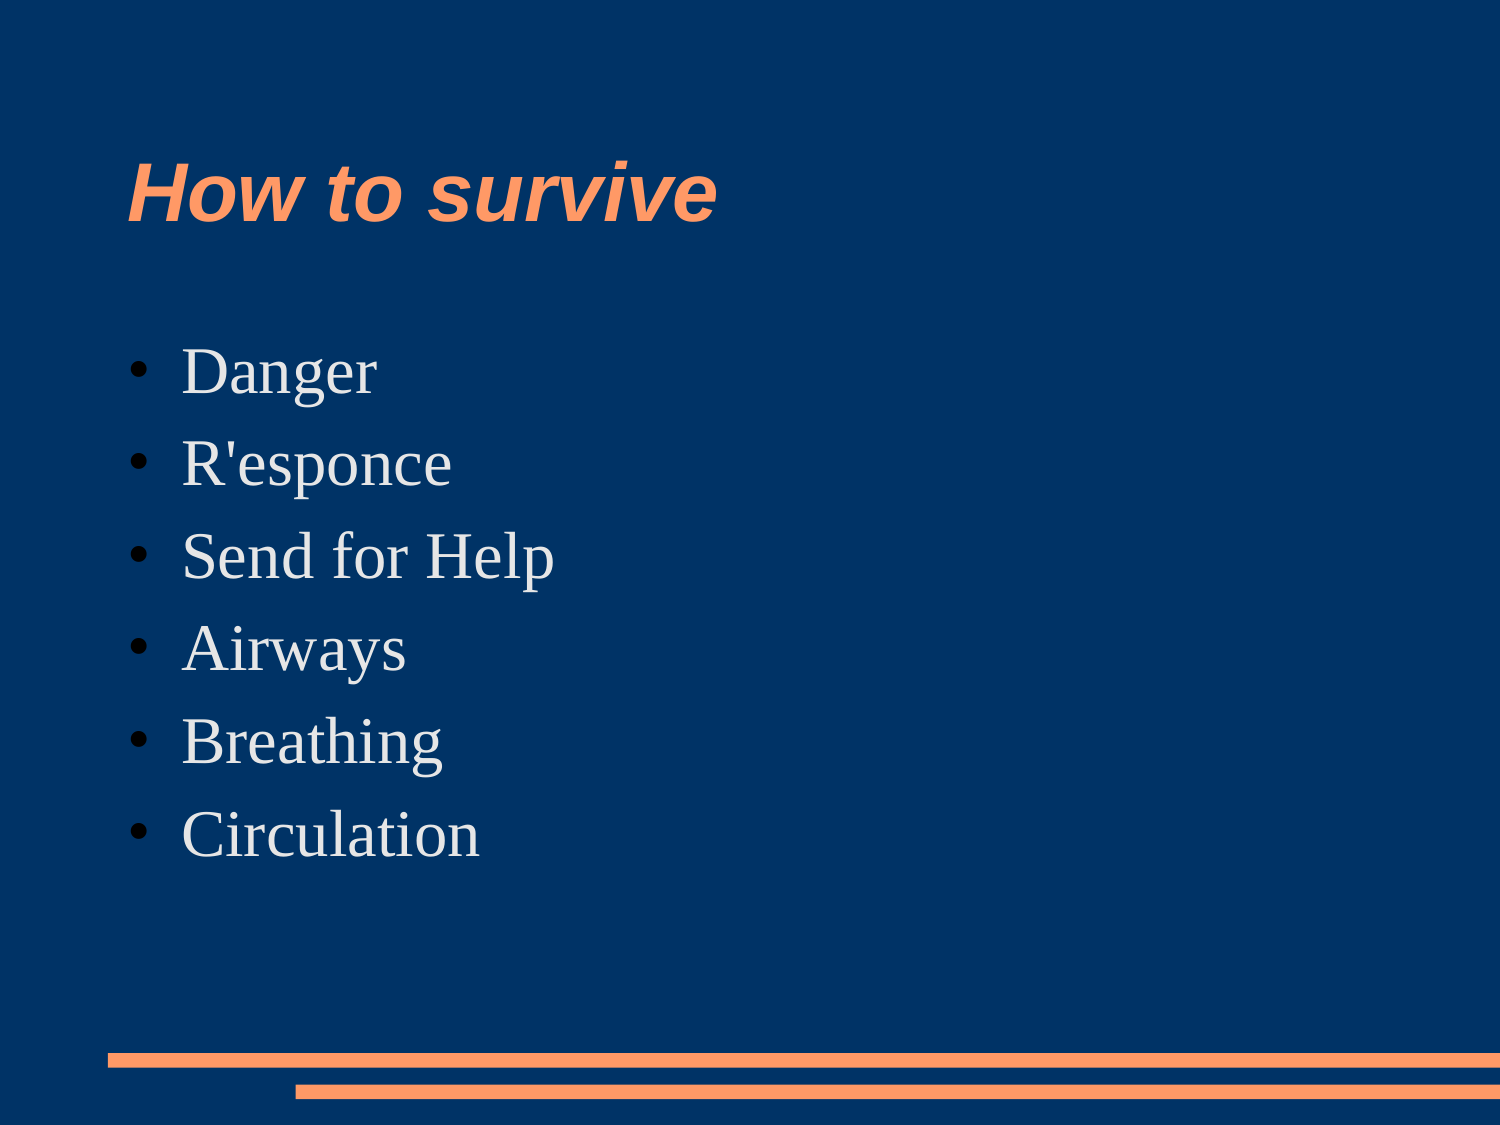

# How to survive
Danger
R'esponce
Send for Help
Airways
Breathing
Circulation